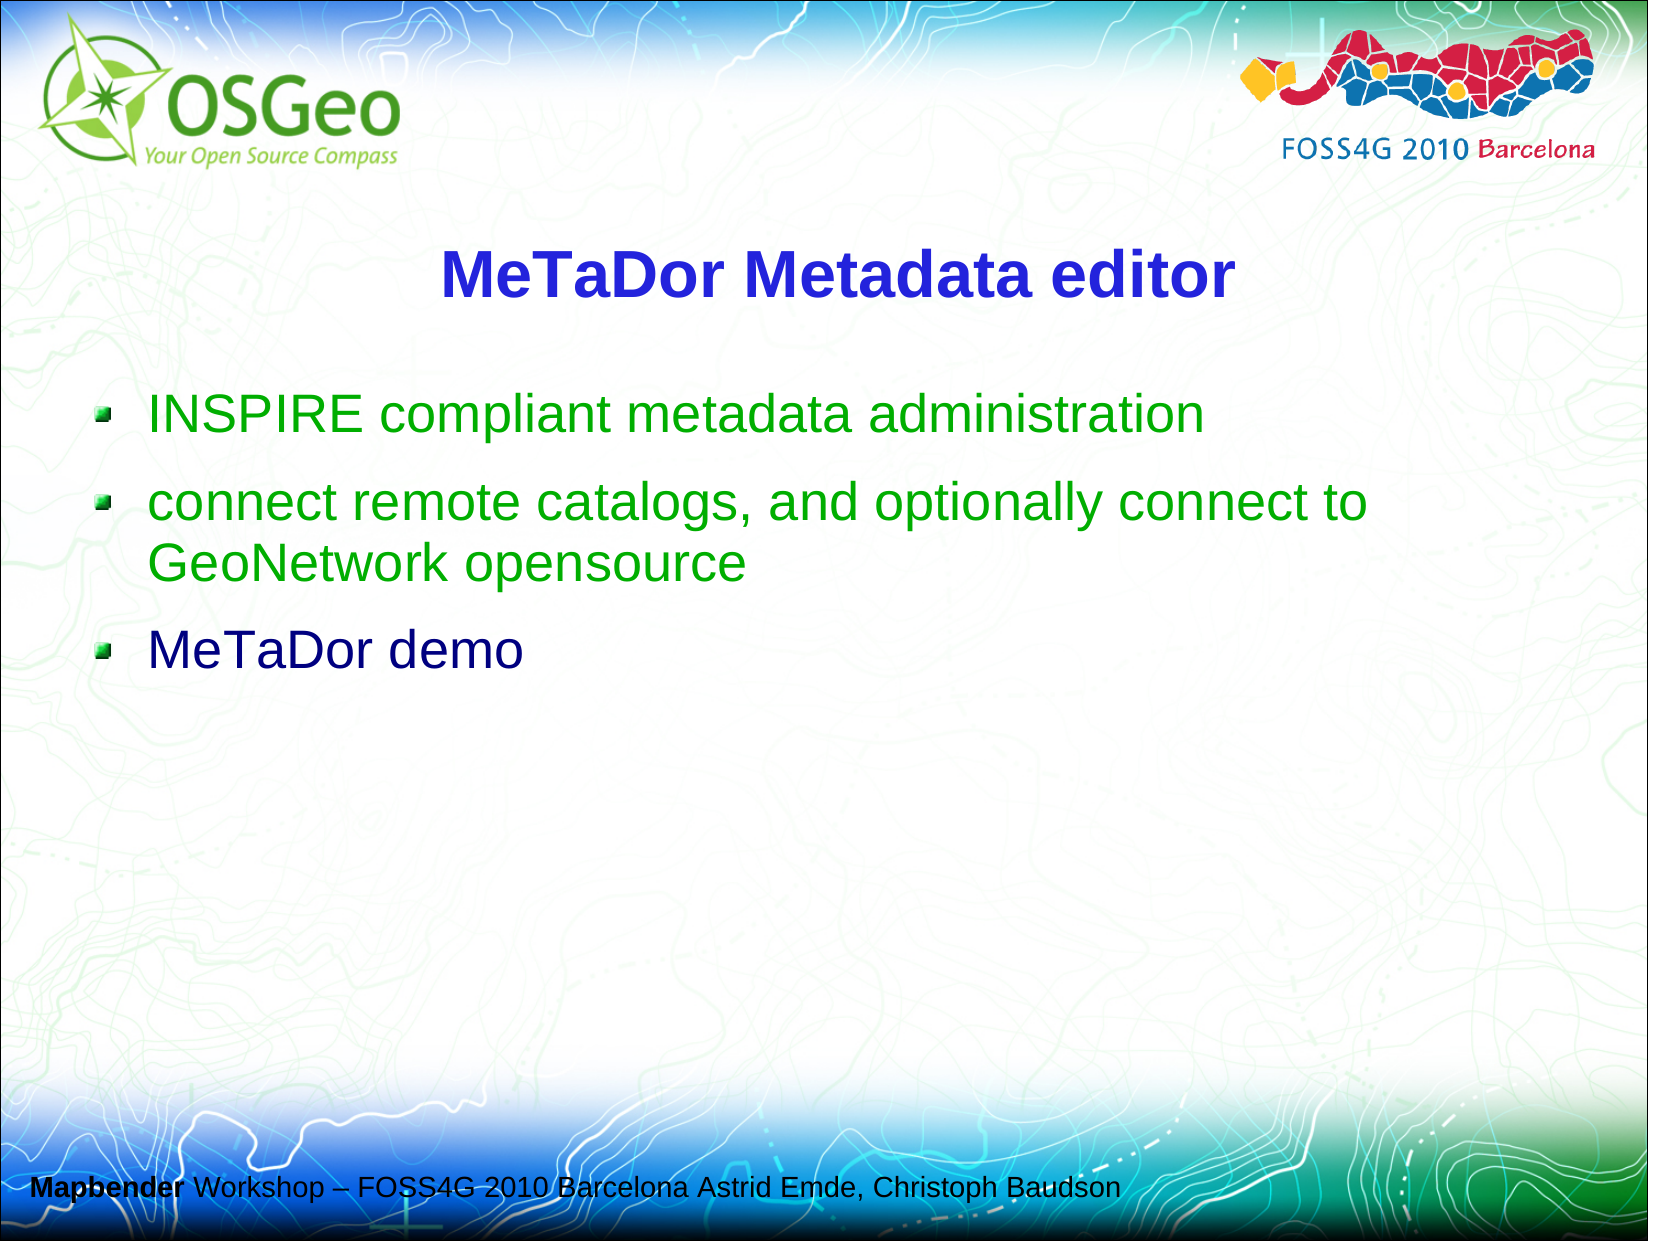

# MeTaDor Metadata editor
INSPIRE compliant metadata administration
connect remote catalogs, and optionally connect to GeoNetwork opensource
MeTaDor demo